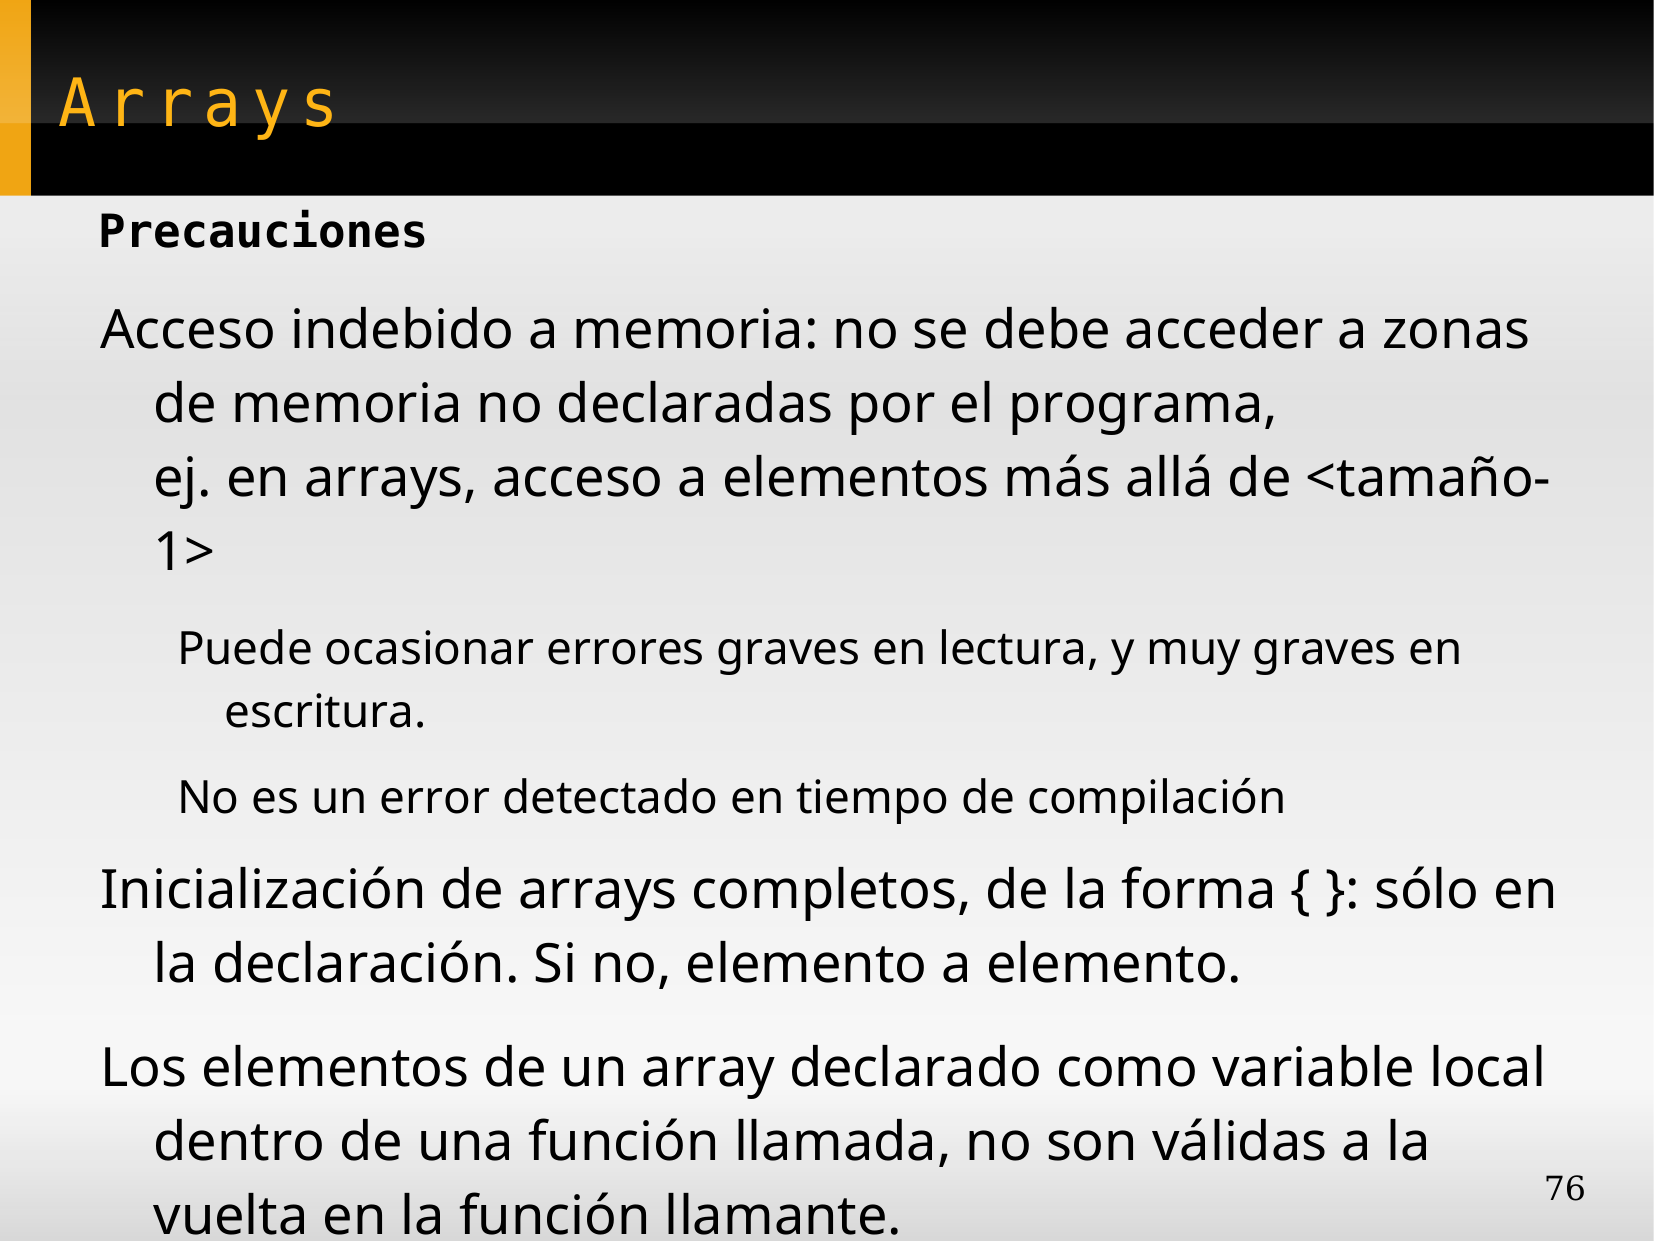

# Arrays
Precauciones
Acceso indebido a memoria: no se debe acceder a zonas de memoria no declaradas por el programa,
ej. en arrays, acceso a elementos más allá de <tamaño-1>
Puede ocasionar errores graves en lectura, y muy graves en escritura.
No es un error detectado en tiempo de compilación
Inicialización de arrays completos, de la forma { }: sólo en la declaración. Si no, elemento a elemento.
Los elementos de un array declarado como variable local dentro de una función llamada, no son válidas a la vuelta en la función llamante.
76